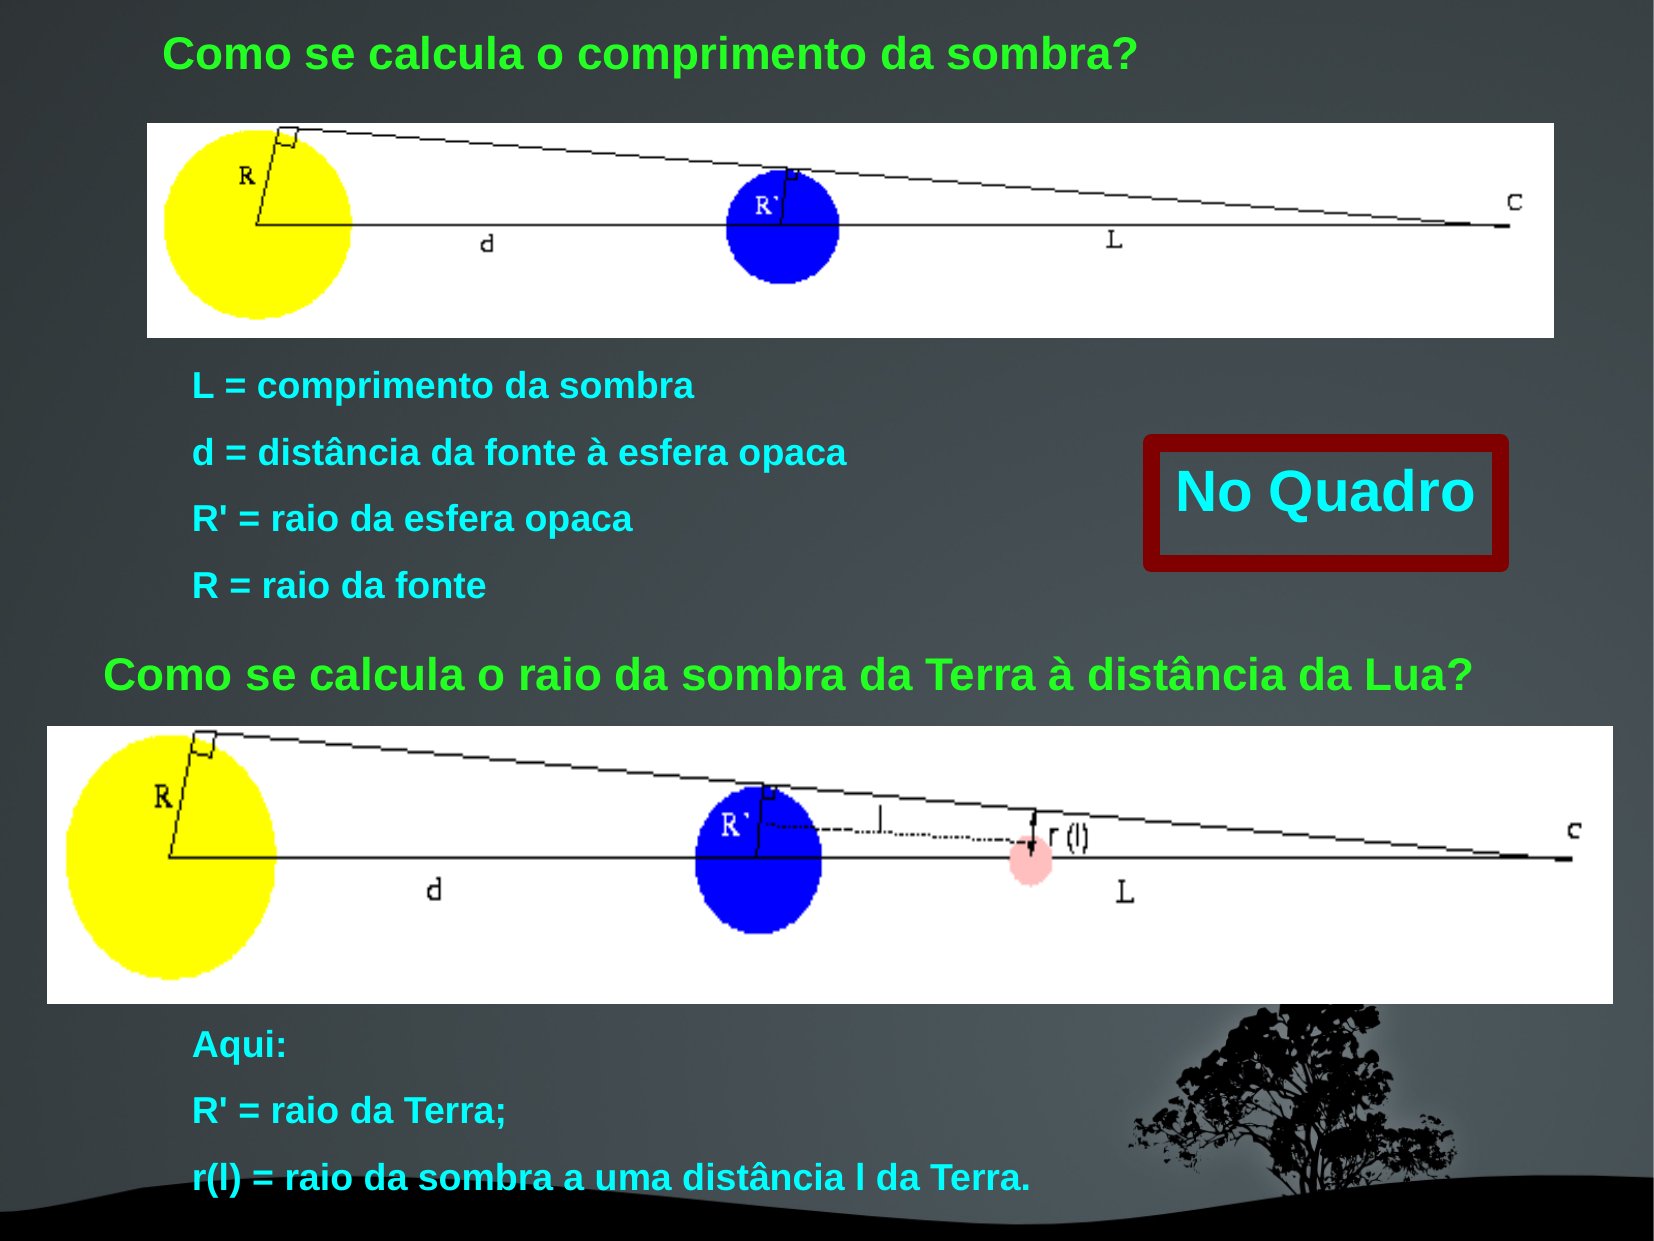

Como se calcula o comprimento da sombra?
L = comprimento da sombra
d = distância da fonte à esfera opaca
R' = raio da esfera opaca
R = raio da fonte
No Quadro
Como se calcula o raio da sombra da Terra à distância da Lua?
Aqui:
R' = raio da Terra;
r(l) = raio da sombra a uma distância l da Terra.